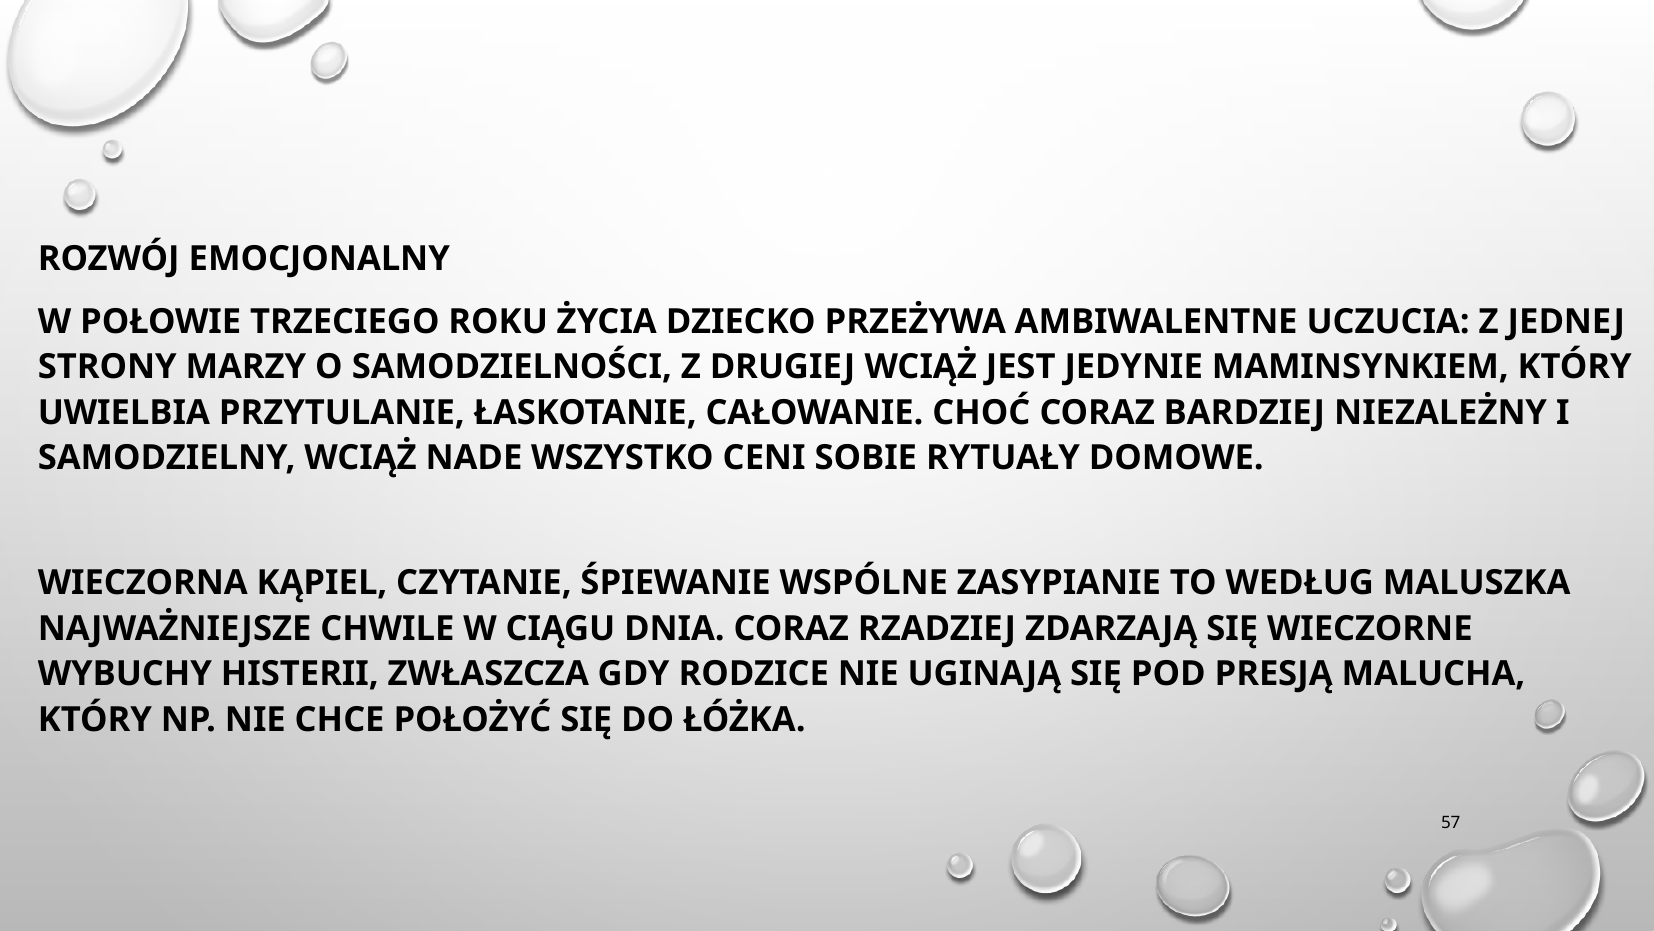

# Rozwój emocjonalny
W połowie trzeciego roku życia dziecko przeżywa ambiwalentne uczucia: z jednej strony marzy o samodzielności, z drugiej wciąż jest jedynie maminsynkiem, który uwielbia przytulanie, łaskotanie, całowanie. Choć coraz bardziej niezależny i samodzielny, wciąż nade wszystko ceni sobie rytuały domowe.
Wieczorna kąpiel, czytanie, śpiewanie wspólne zasypianie to według maluszka najważniejsze chwile w ciągu dnia. Coraz rzadziej zdarzają się wieczorne wybuchy histerii, zwłaszcza gdy rodzice nie uginają się pod presją malucha, który np. nie chce położyć się do łóżka.
56